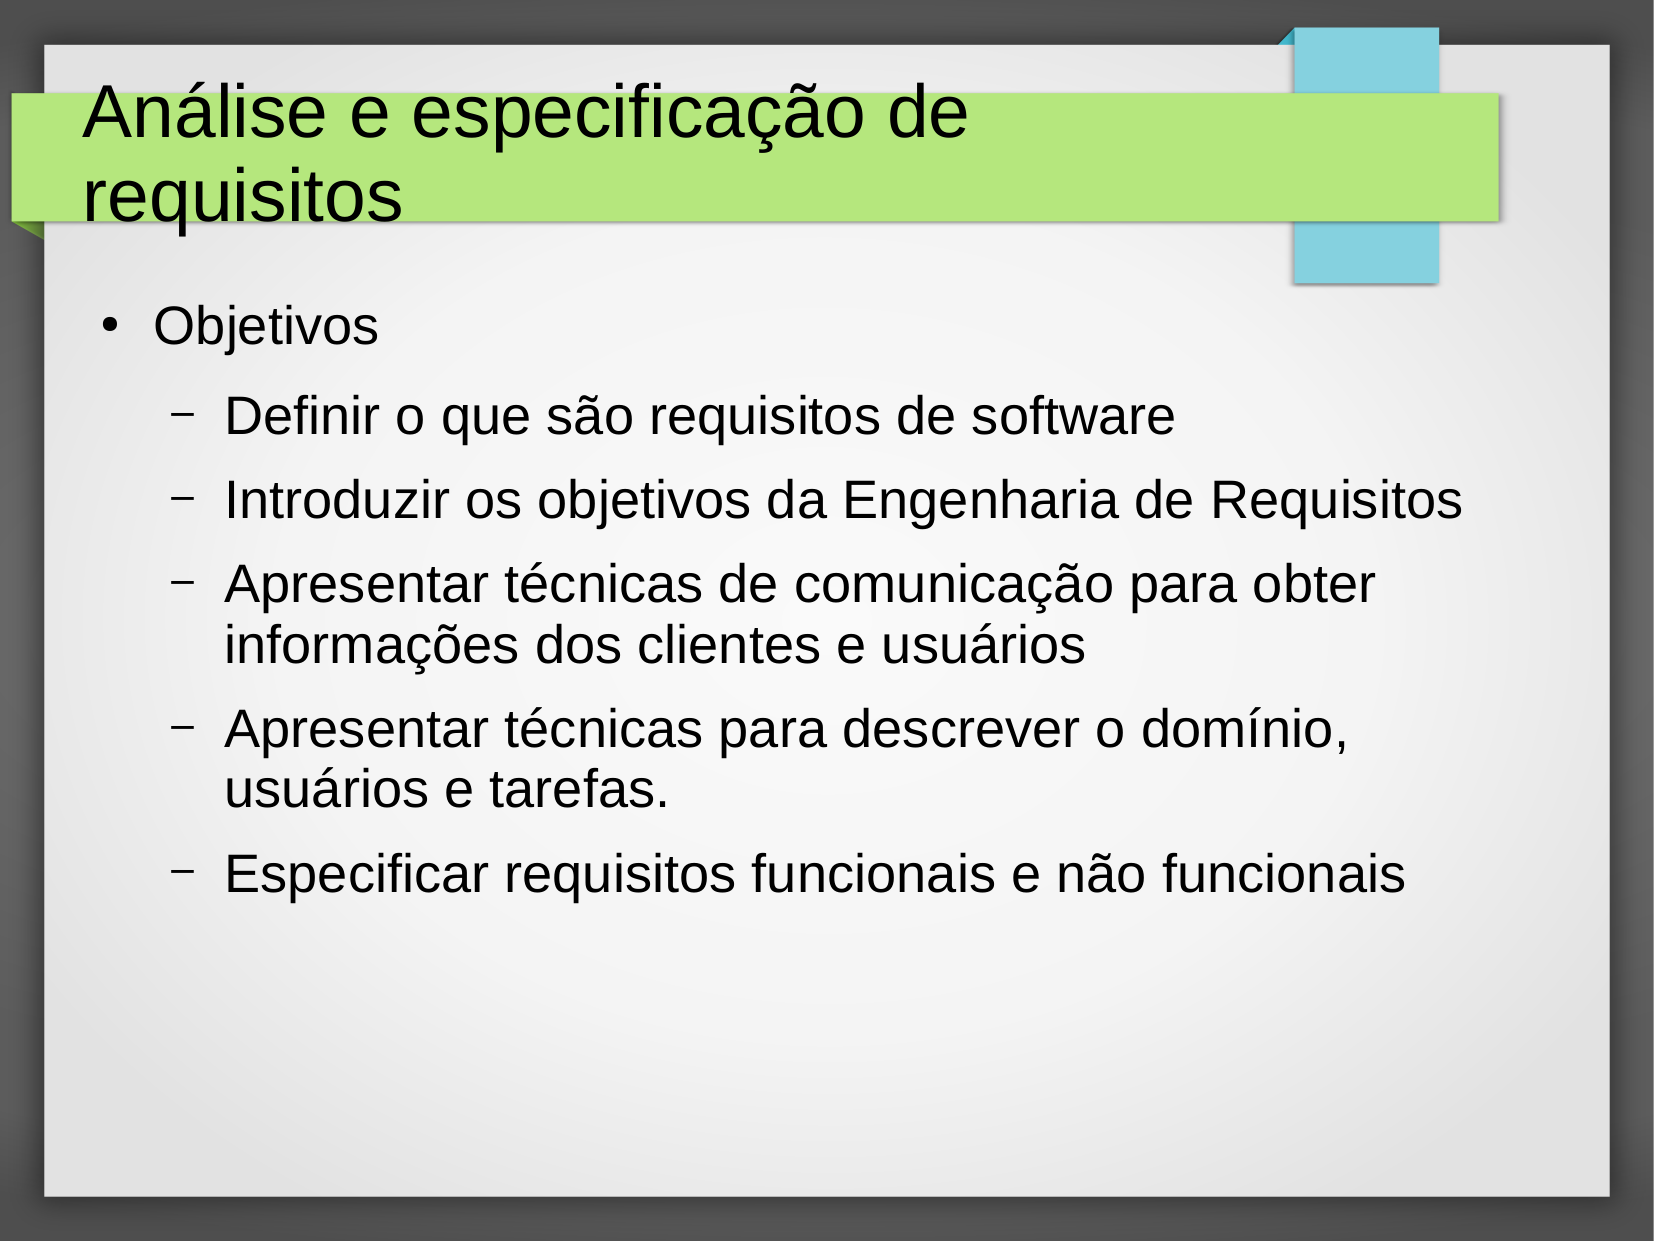

# Análise e especificação de requisitos
Objetivos
Definir o que são requisitos de software
Introduzir os objetivos da Engenharia de Requisitos
Apresentar técnicas de comunicação para obter informações dos clientes e usuários
Apresentar técnicas para descrever o domínio, usuários e tarefas.
Especificar requisitos funcionais e não funcionais